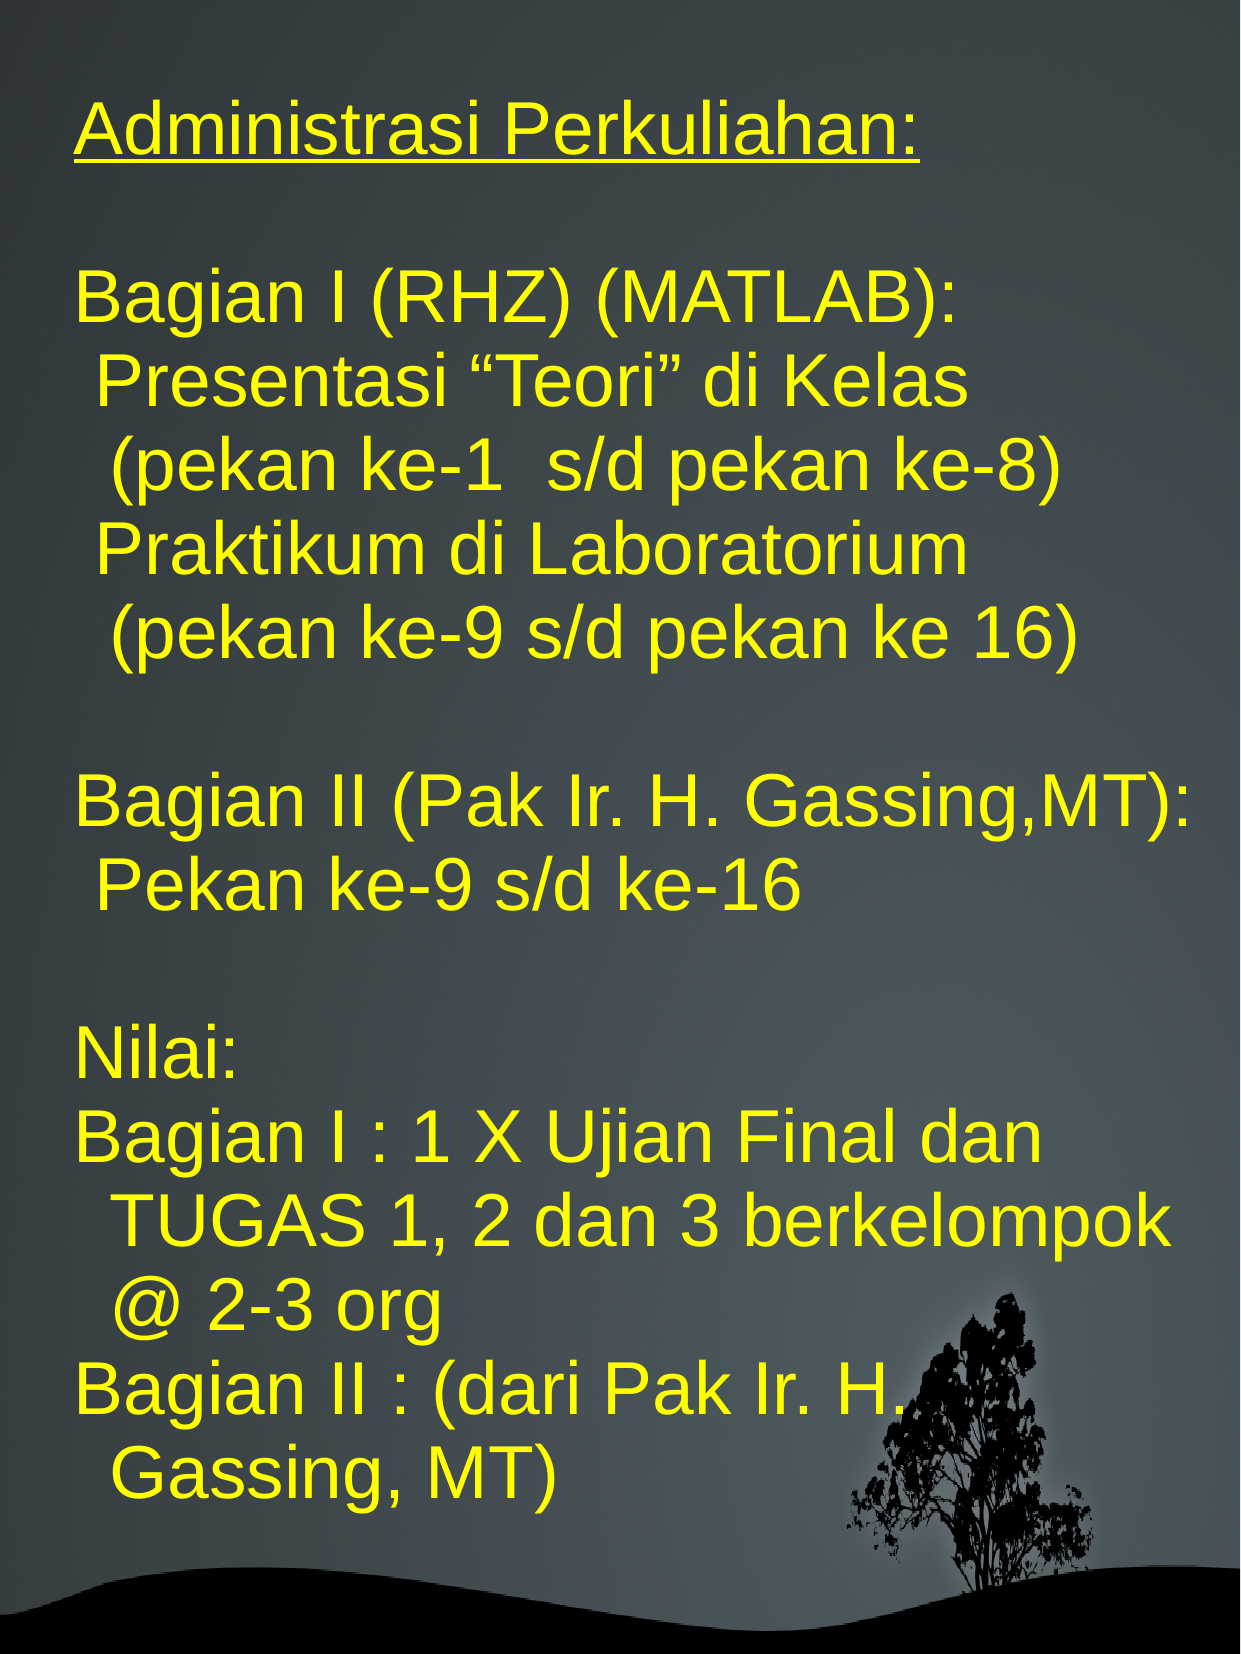

Administrasi Perkuliahan:
Bagian I (RHZ) (MATLAB):
 Presentasi “Teori” di Kelas (pekan ke-1 s/d pekan ke-8)
 Praktikum di Laboratorium (pekan ke-9 s/d pekan ke 16)
Bagian II (Pak Ir. H. Gassing,MT):
 Pekan ke-9 s/d ke-16
Nilai:
Bagian I : 1 X Ujian Final dan TUGAS 1, 2 dan 3 berkelompok @ 2-3 org
Bagian II : (dari Pak Ir. H. Gassing, MT)